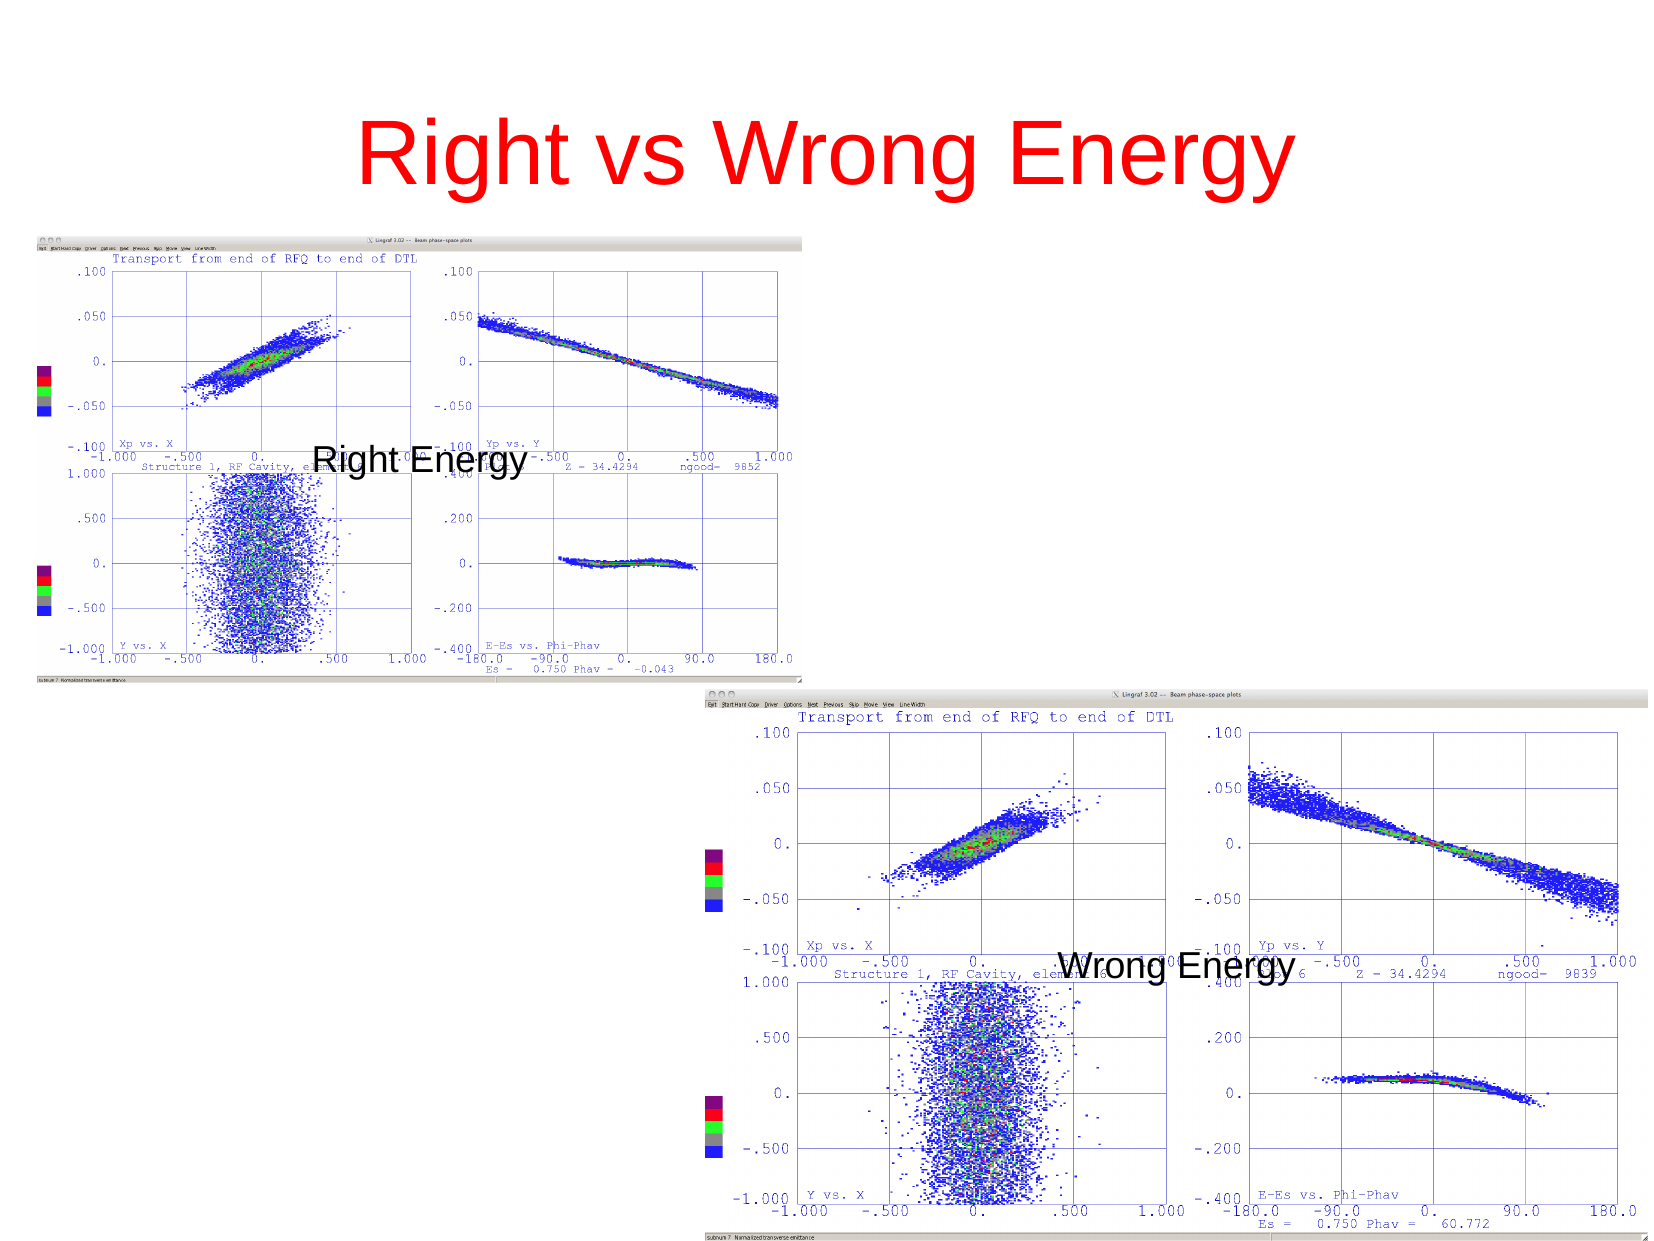

# Right vs Wrong Energy
Right Energy
Wrong Energy